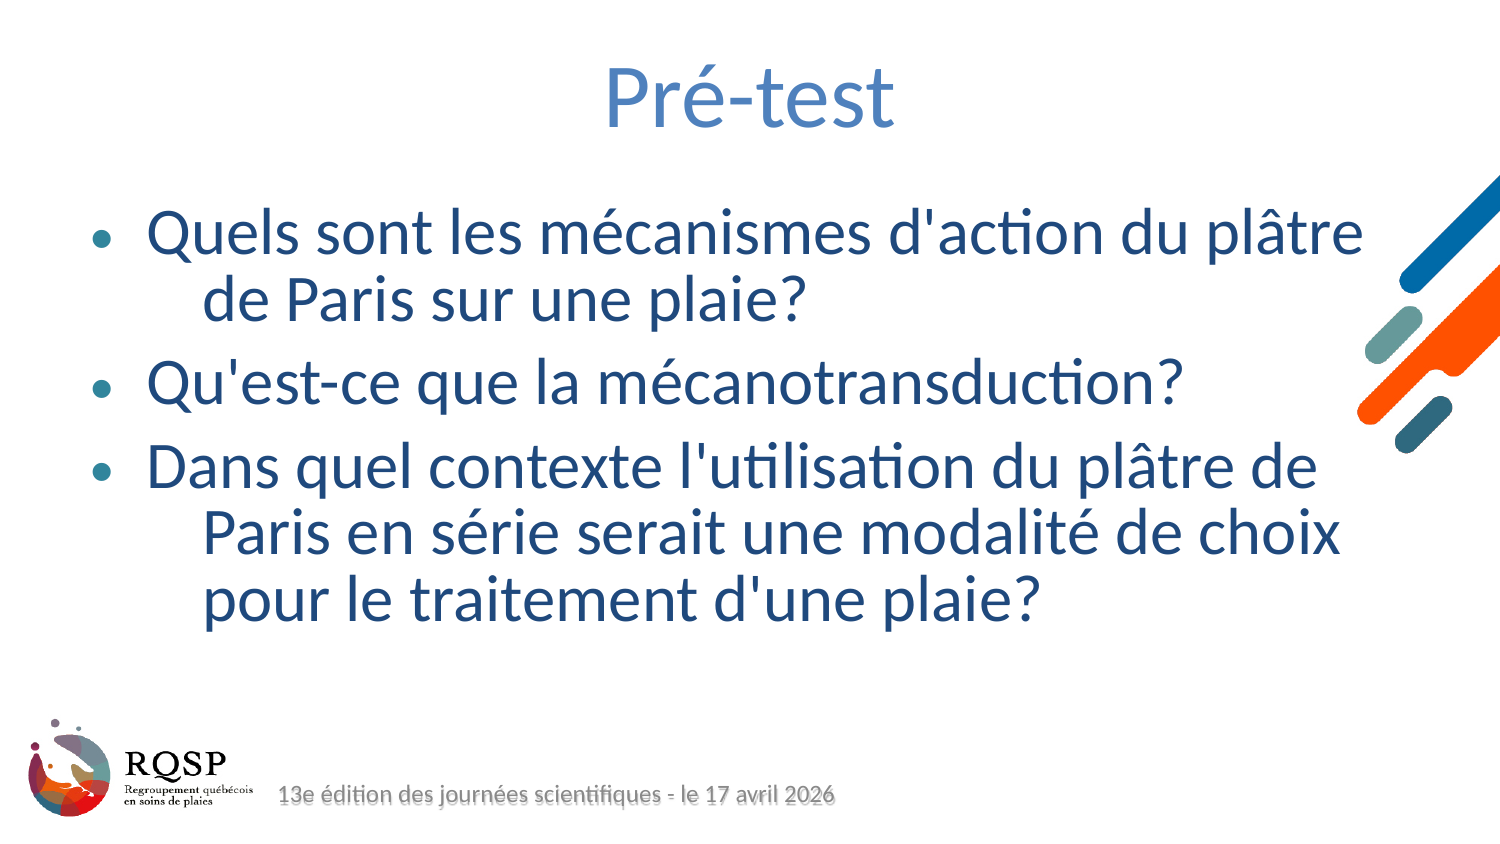

# Pré-test
Quels sont les mécanismes d'action du plâtre de Paris sur une plaie?
Qu'est-ce que la mécanotransduction?
Dans quel contexte l'utilisation du plâtre de Paris en série serait une modalité de choix pour le traitement d'une plaie?